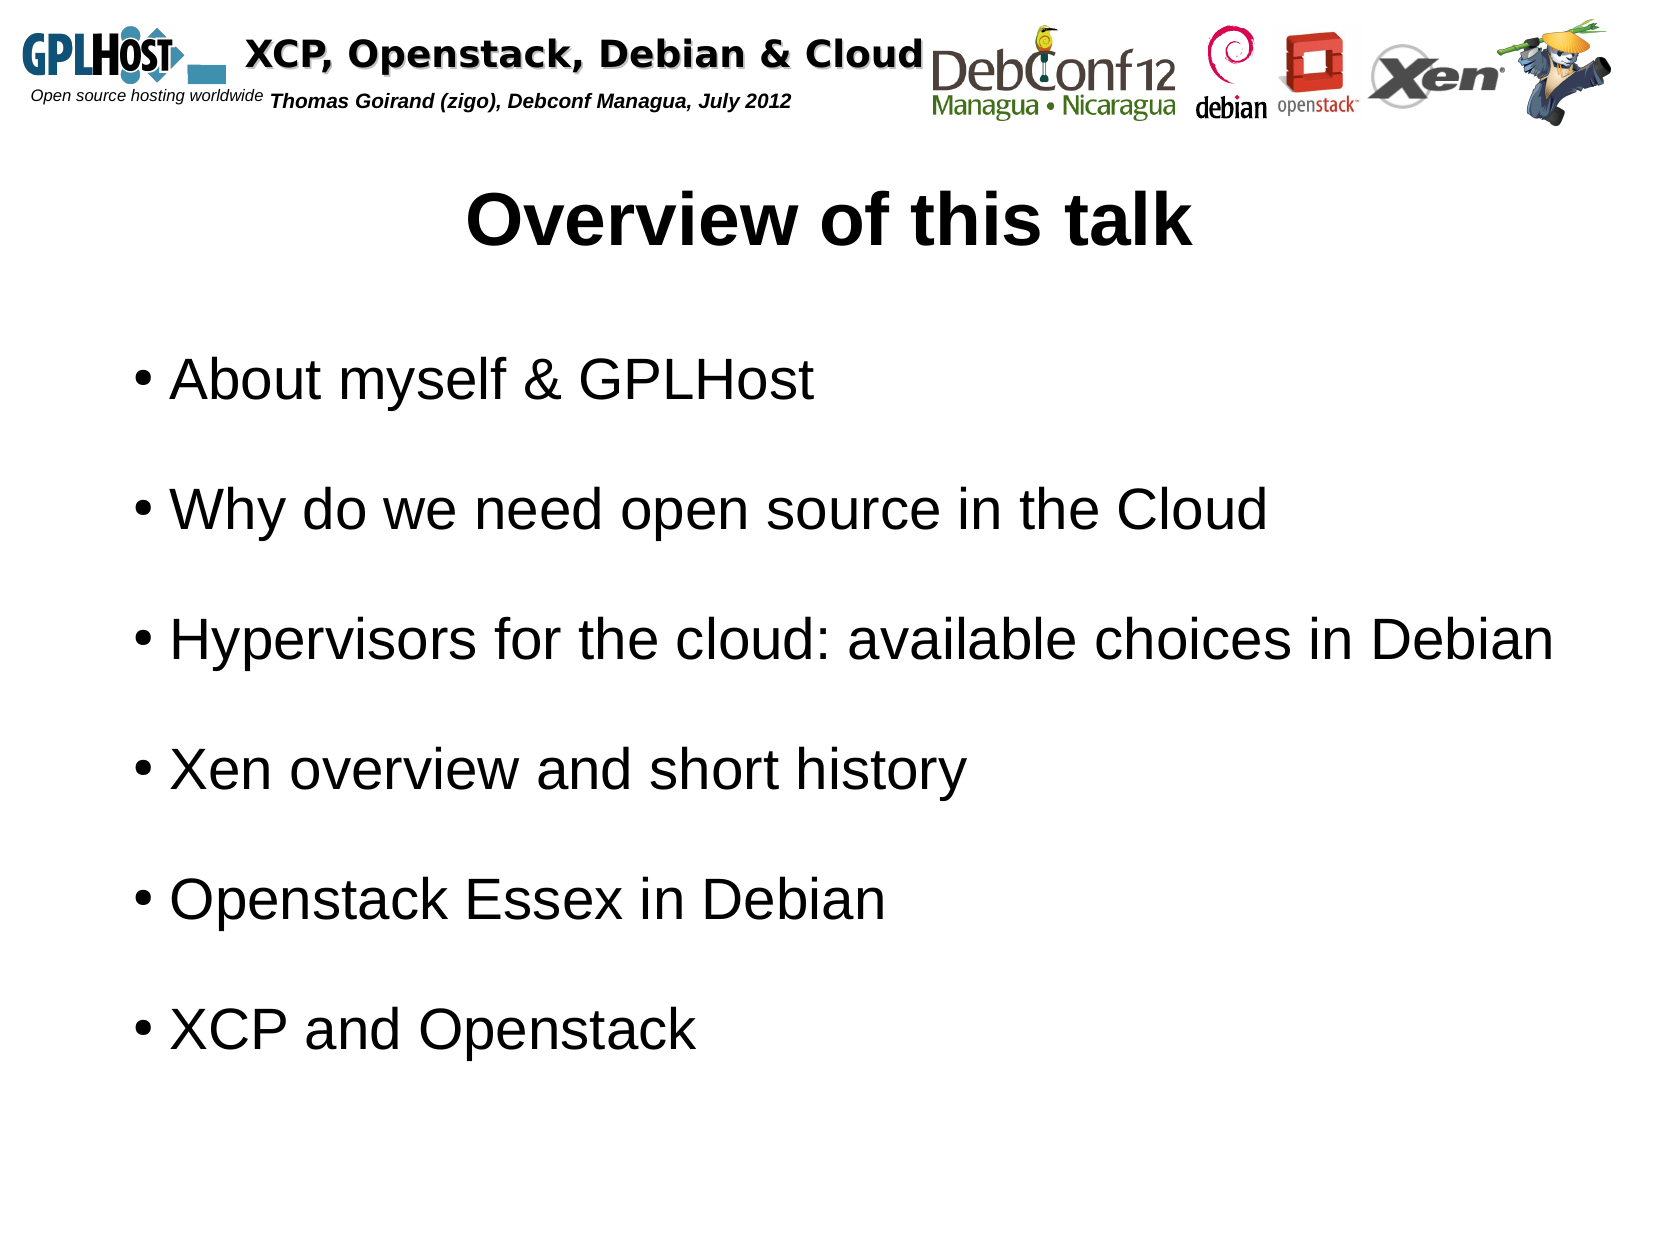

Overview of this talk
 About myself & GPLHost
 Why do we need open source in the Cloud
 Hypervisors for the cloud: available choices in Debian
 Xen overview and short history
 Openstack Essex in Debian
 XCP and Openstack